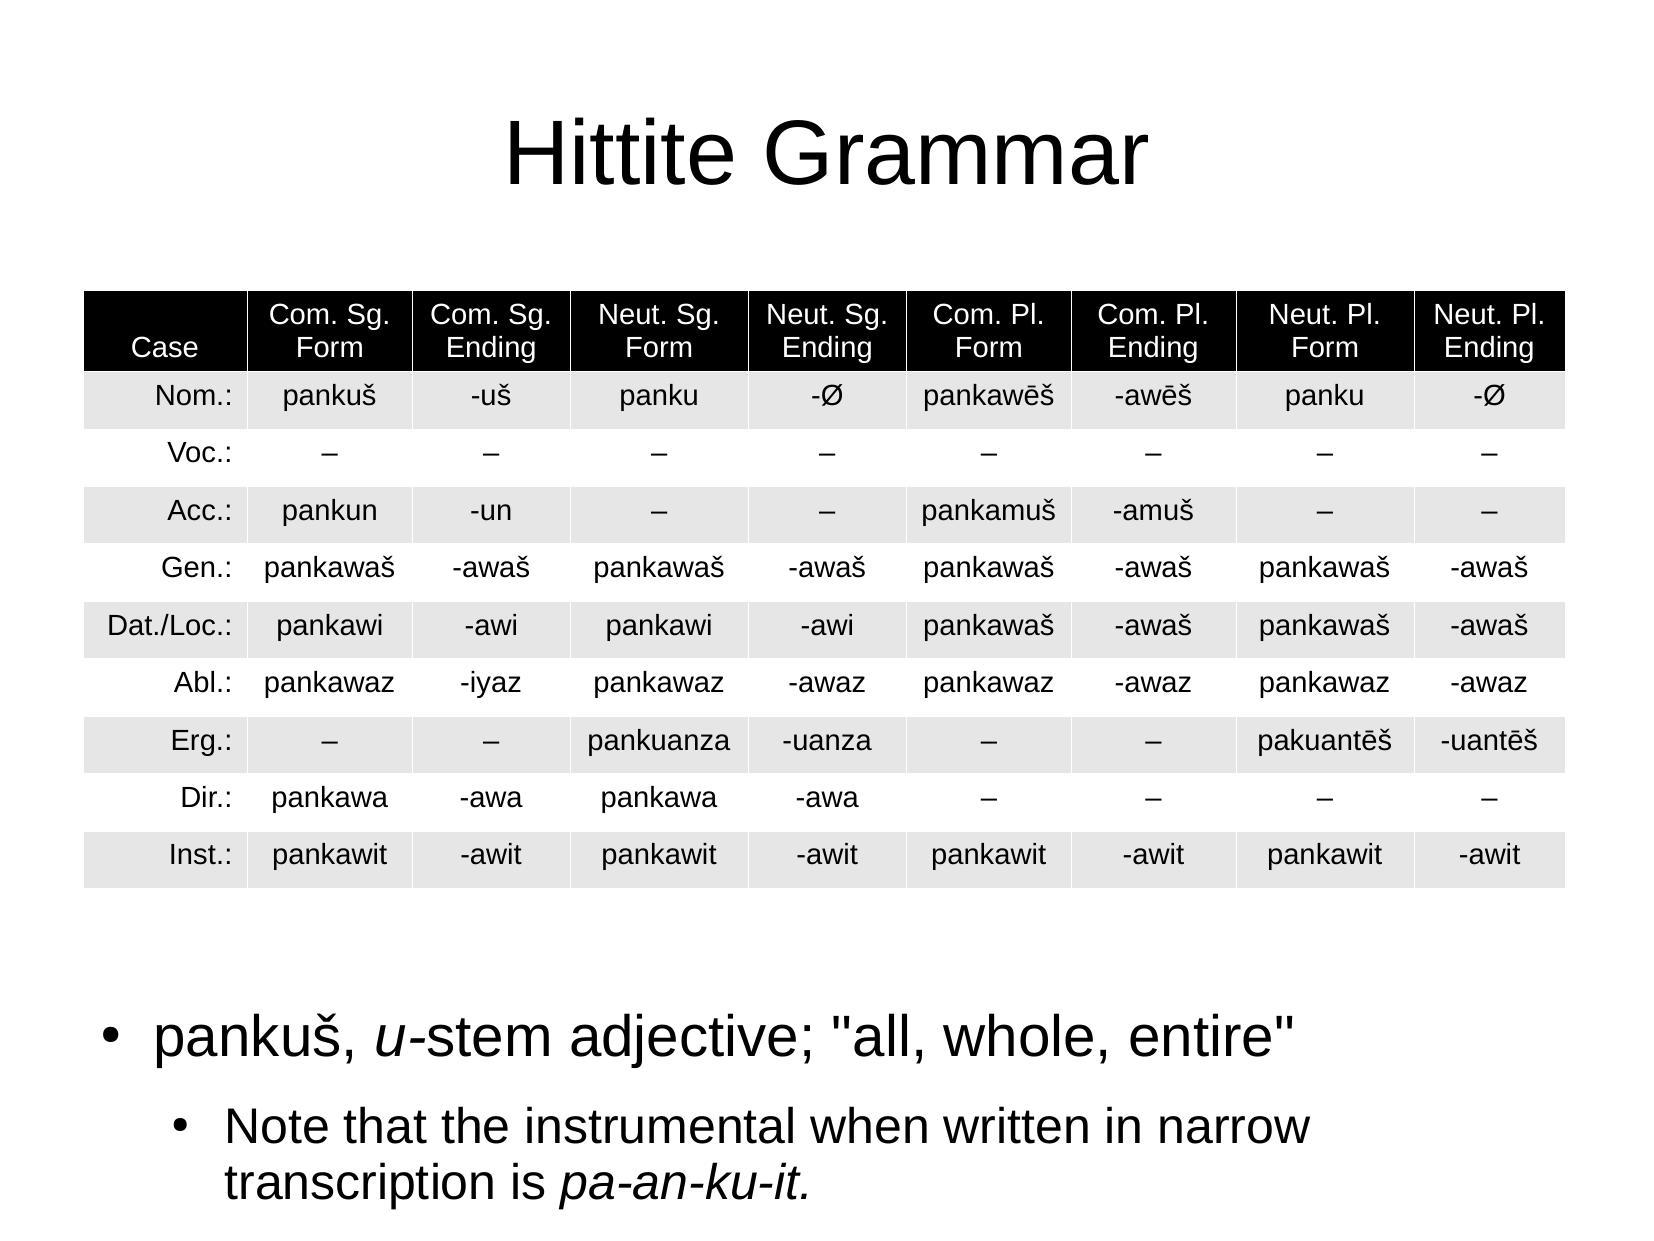

# Hittite Grammar
| Case | Com. Sg. Form | Com. Sg. Ending | Neut. Sg. Form | Neut. Sg. Ending | Com. Pl. Form | Com. Pl. Ending | Neut. Pl. Form | Neut. Pl. Ending |
| --- | --- | --- | --- | --- | --- | --- | --- | --- |
| Nom.: | pankuš | -uš | panku | -Ø | pankawēš | -awēš | panku | -Ø |
| Voc.: | – | – | – | – | – | – | – | – |
| Acc.: | pankun | -un | – | – | pankamuš | -amuš | – | – |
| Gen.: | pankawaš | -awaš | pankawaš | -awaš | pankawaš | -awaš | pankawaš | -awaš |
| Dat./Loc.: | pankawi | -awi | pankawi | -awi | pankawaš | -awaš | pankawaš | -awaš |
| Abl.: | pankawaz | -iyaz | pankawaz | -awaz | pankawaz | -awaz | pankawaz | -awaz |
| Erg.: | – | – | pankuanza | -uanza | – | – | pakuantēš | -uantēš |
| Dir.: | pankawa | -awa | pankawa | -awa | – | – | – | – |
| Inst.: | pankawit | -awit | pankawit | -awit | pankawit | -awit | pankawit | -awit |
| | | | | | | | | |
pankuš, u-stem adjective; "all, whole, entire"
Note that the instrumental when written in narrow transcription is pa-an-ku-it.